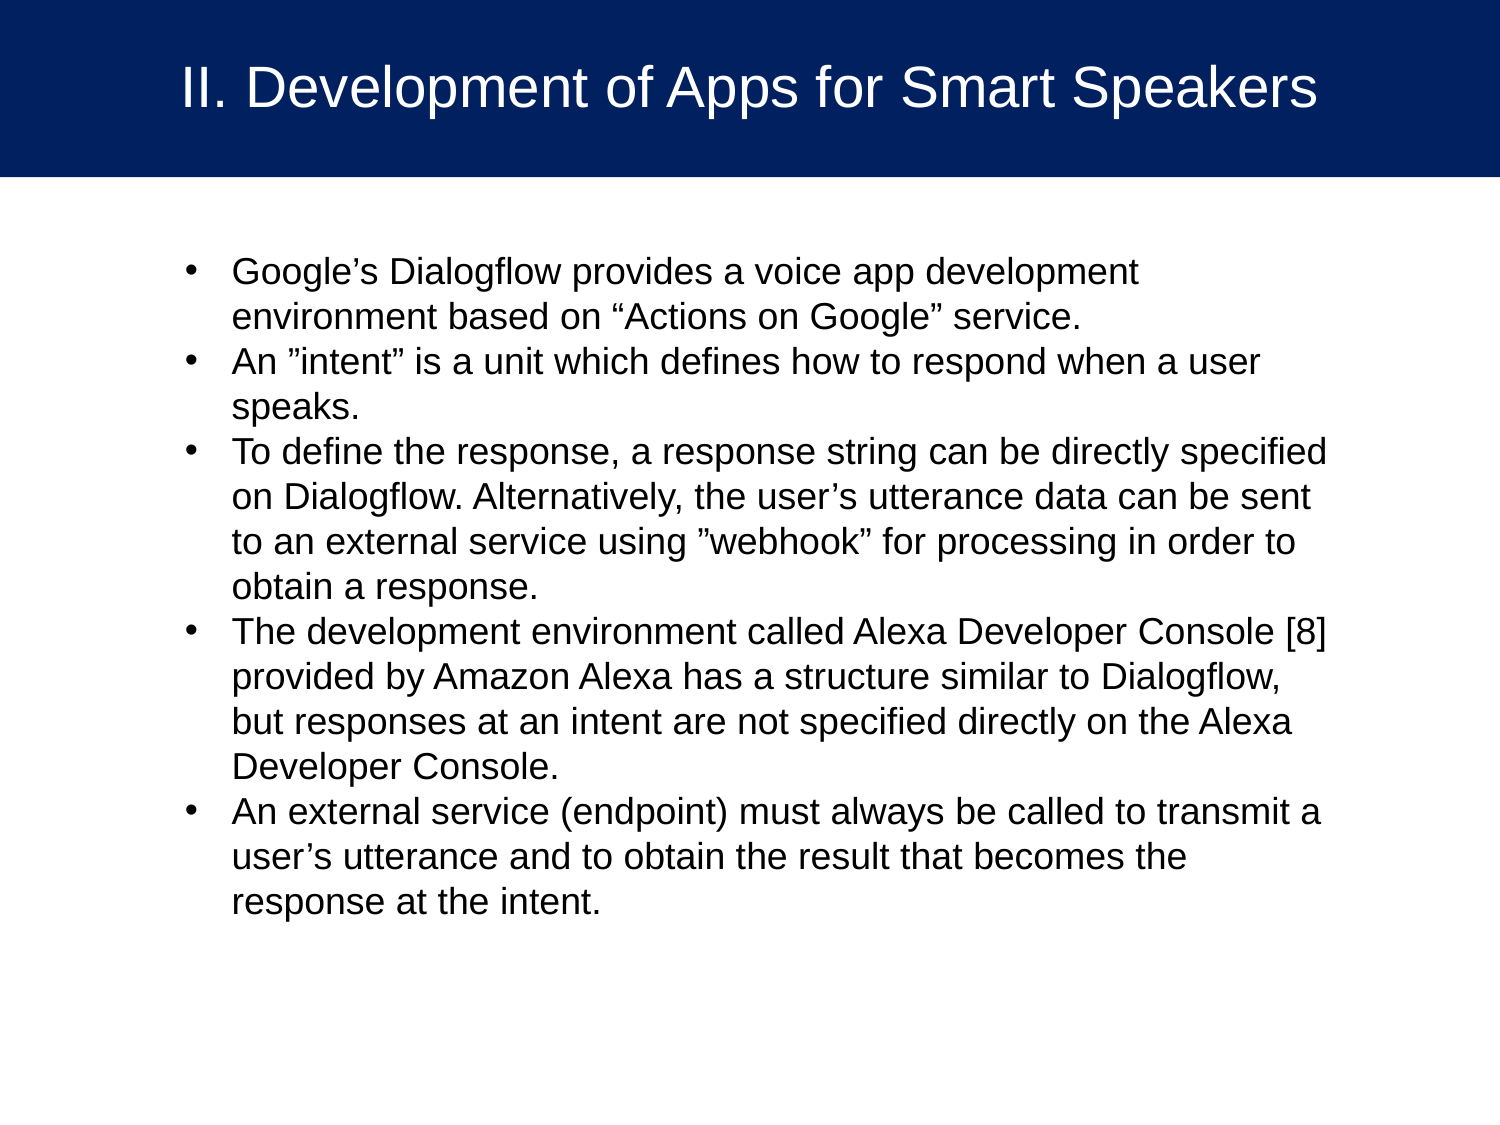

II. Development of Apps for Smart Speakers
Google’s Dialogflow provides a voice app development environment based on “Actions on Google” service.
An ”intent” is a unit which defines how to respond when a user speaks.
To define the response, a response string can be directly specified on Dialogflow. Alternatively, the user’s utterance data can be sent to an external service using ”webhook” for processing in order to obtain a response.
The development environment called Alexa Developer Console [8] provided by Amazon Alexa has a structure similar to Dialogflow, but responses at an intent are not specified directly on the Alexa Developer Console.
An external service (endpoint) must always be called to transmit a user’s utterance and to obtain the result that becomes the response at the intent.